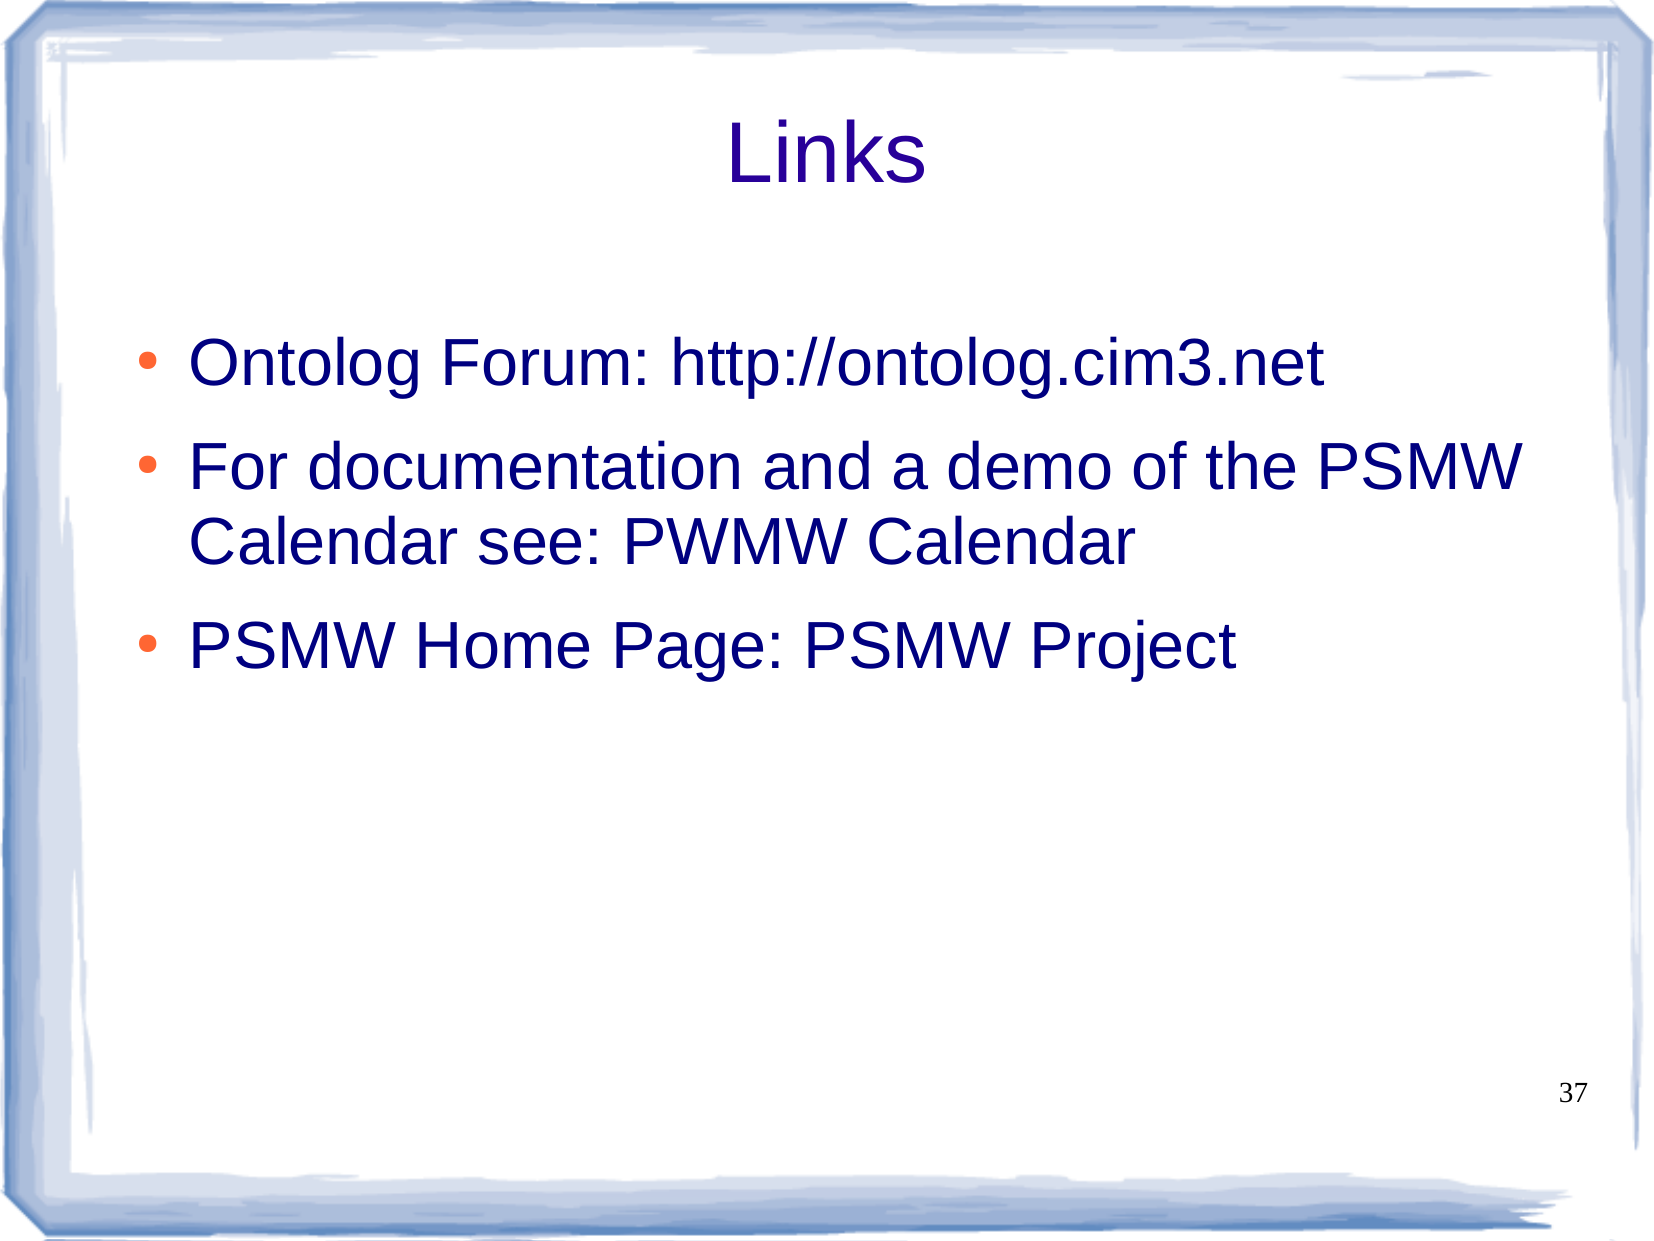

# Links
Ontolog Forum: http://ontolog.cim3.net
For documentation and a demo of the PSMW Calendar see: PWMW Calendar
PSMW Home Page: PSMW Project
37